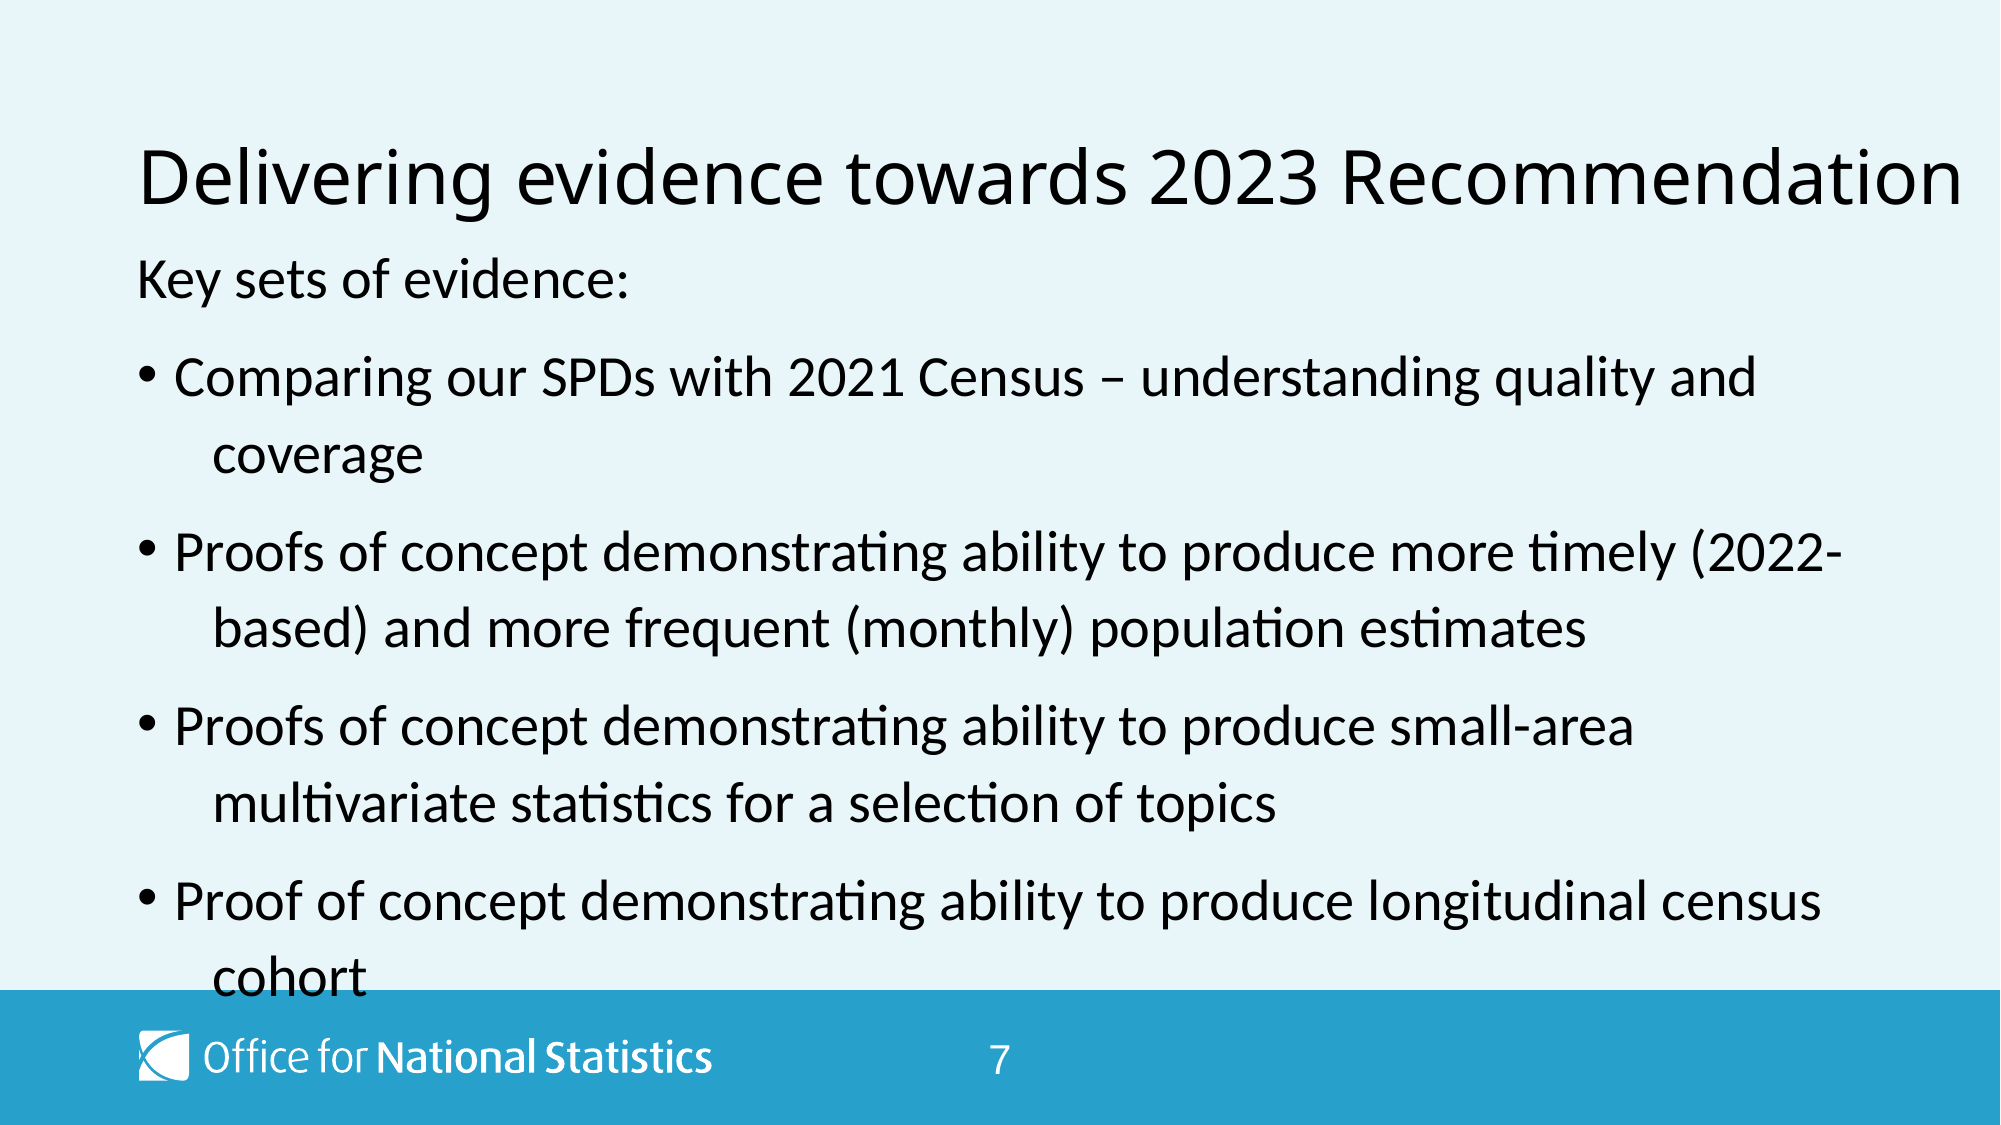

# Delivering evidence towards 2023 Recommendation
Key sets of evidence:
Comparing our SPDs with 2021 Census – understanding quality and coverage
Proofs of concept demonstrating ability to produce more timely (2022-based) and more frequent (monthly) population estimates
Proofs of concept demonstrating ability to produce small-area multivariate statistics for a selection of topics
Proof of concept demonstrating ability to produce longitudinal census cohort